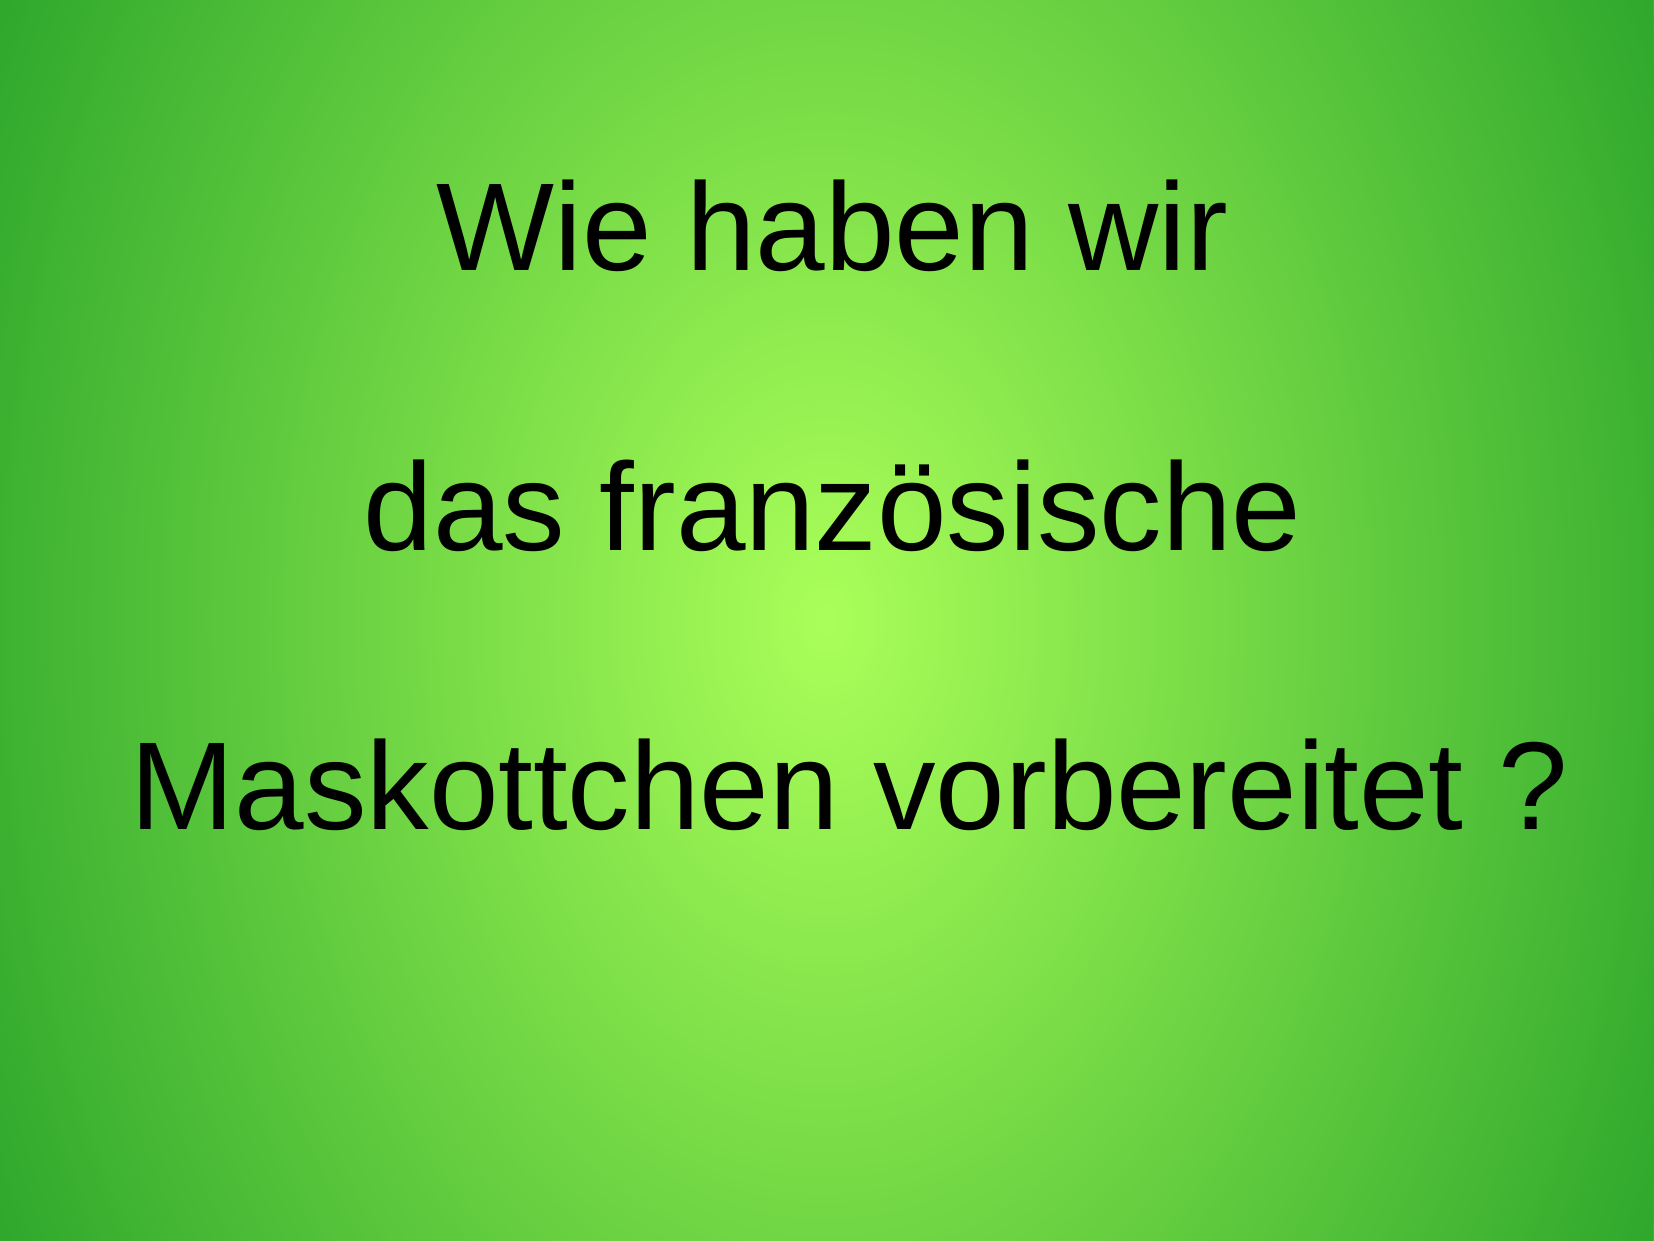

# Wie haben wir das französische Maskottchen vorbereitet ?